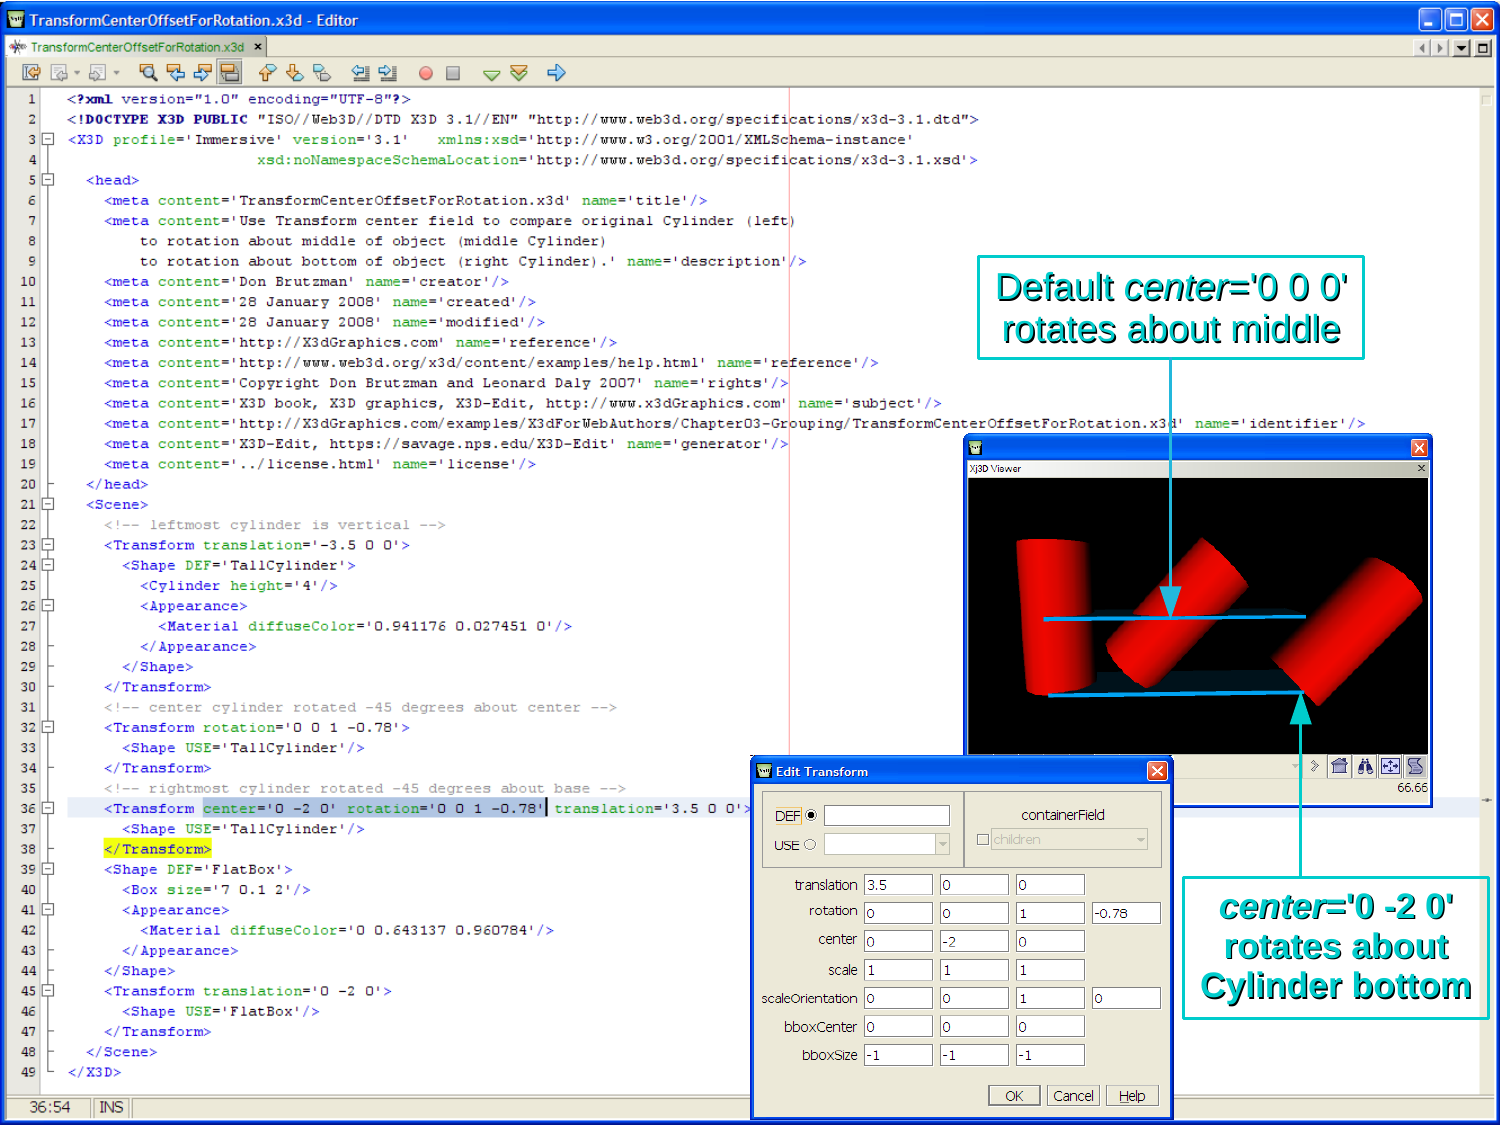

# `
Default center='0 0 0'
rotates about middle
center='0 -2 0'
rotates about
Cylinder bottom